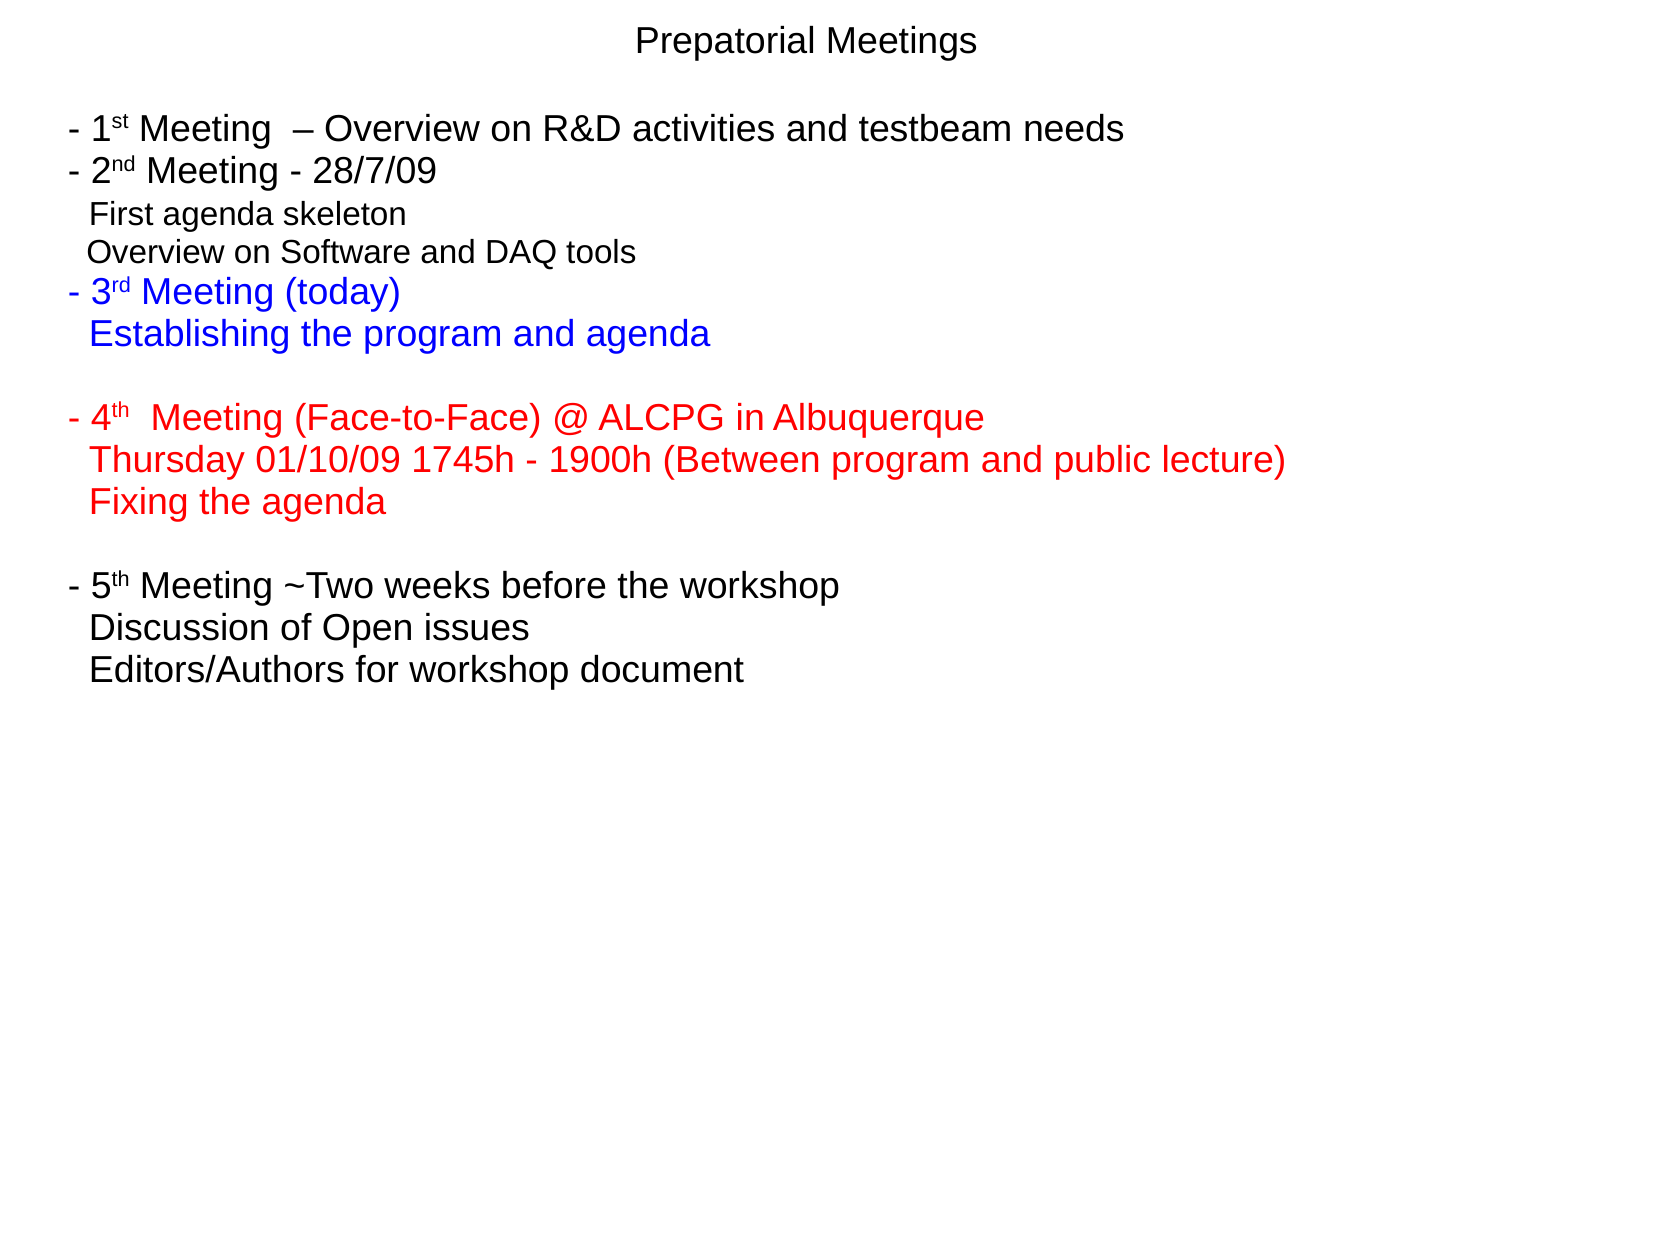

Prepatorial Meetings
- 1st Meeting – Overview on R&D activities and testbeam needs
- 2nd Meeting - 28/7/09
 First agenda skeleton
 Overview on Software and DAQ tools
- 3rd Meeting (today)
 Establishing the program and agenda
- 4th Meeting (Face-to-Face) @ ALCPG in Albuquerque
 Thursday 01/10/09 1745h - 1900h (Between program and public lecture)
 Fixing the agenda
- 5th Meeting ~Two weeks before the workshop
 Discussion of Open issues
 Editors/Authors for workshop document